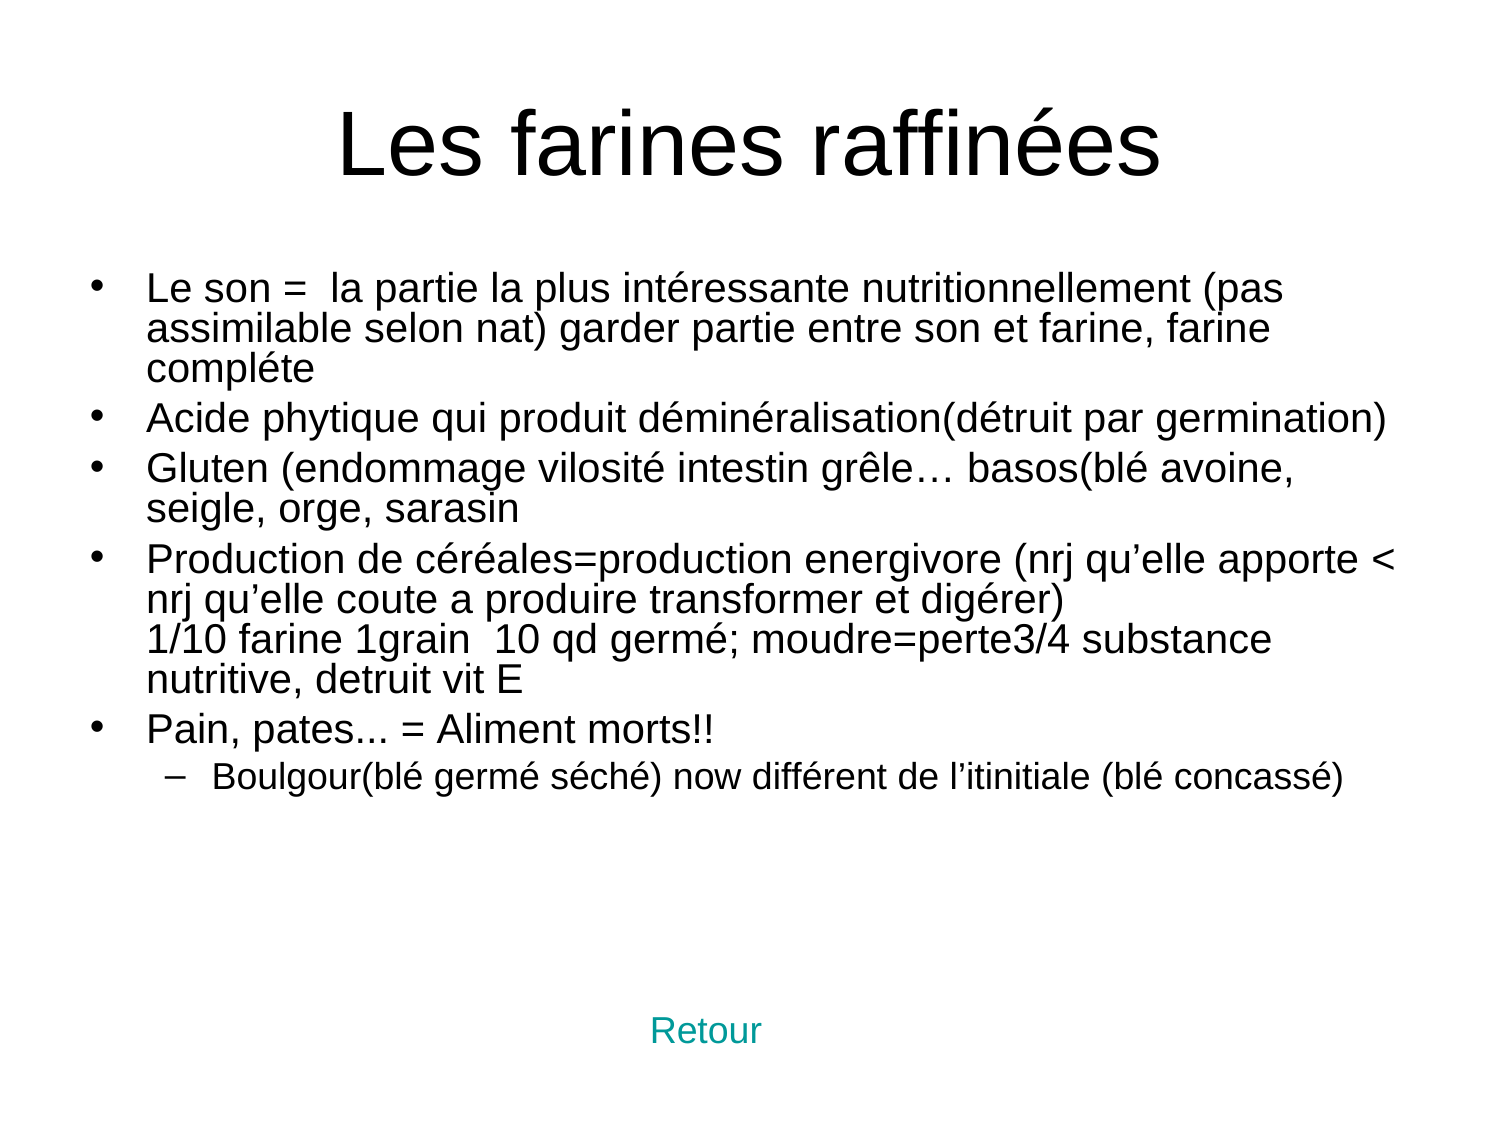

# Les farines raffinées
Le son = la partie la plus intéressante nutritionnellement (pas assimilable selon nat) garder partie entre son et farine, farine compléte
Acide phytique qui produit déminéralisation(détruit par germination)
Gluten (endommage vilosité intestin grêle… basos(blé avoine, seigle, orge, sarasin
Production de céréales=production energivore (nrj qu’elle apporte < nrj qu’elle coute a produire transformer et digérer)
1/10 farine 1grain 10 qd germé; moudre=perte3/4 substance nutritive, detruit vit E
Pain, pates... = Aliment morts!!
Boulgour(blé germé séché) now différent de l’itinitiale (blé concassé)
Retour